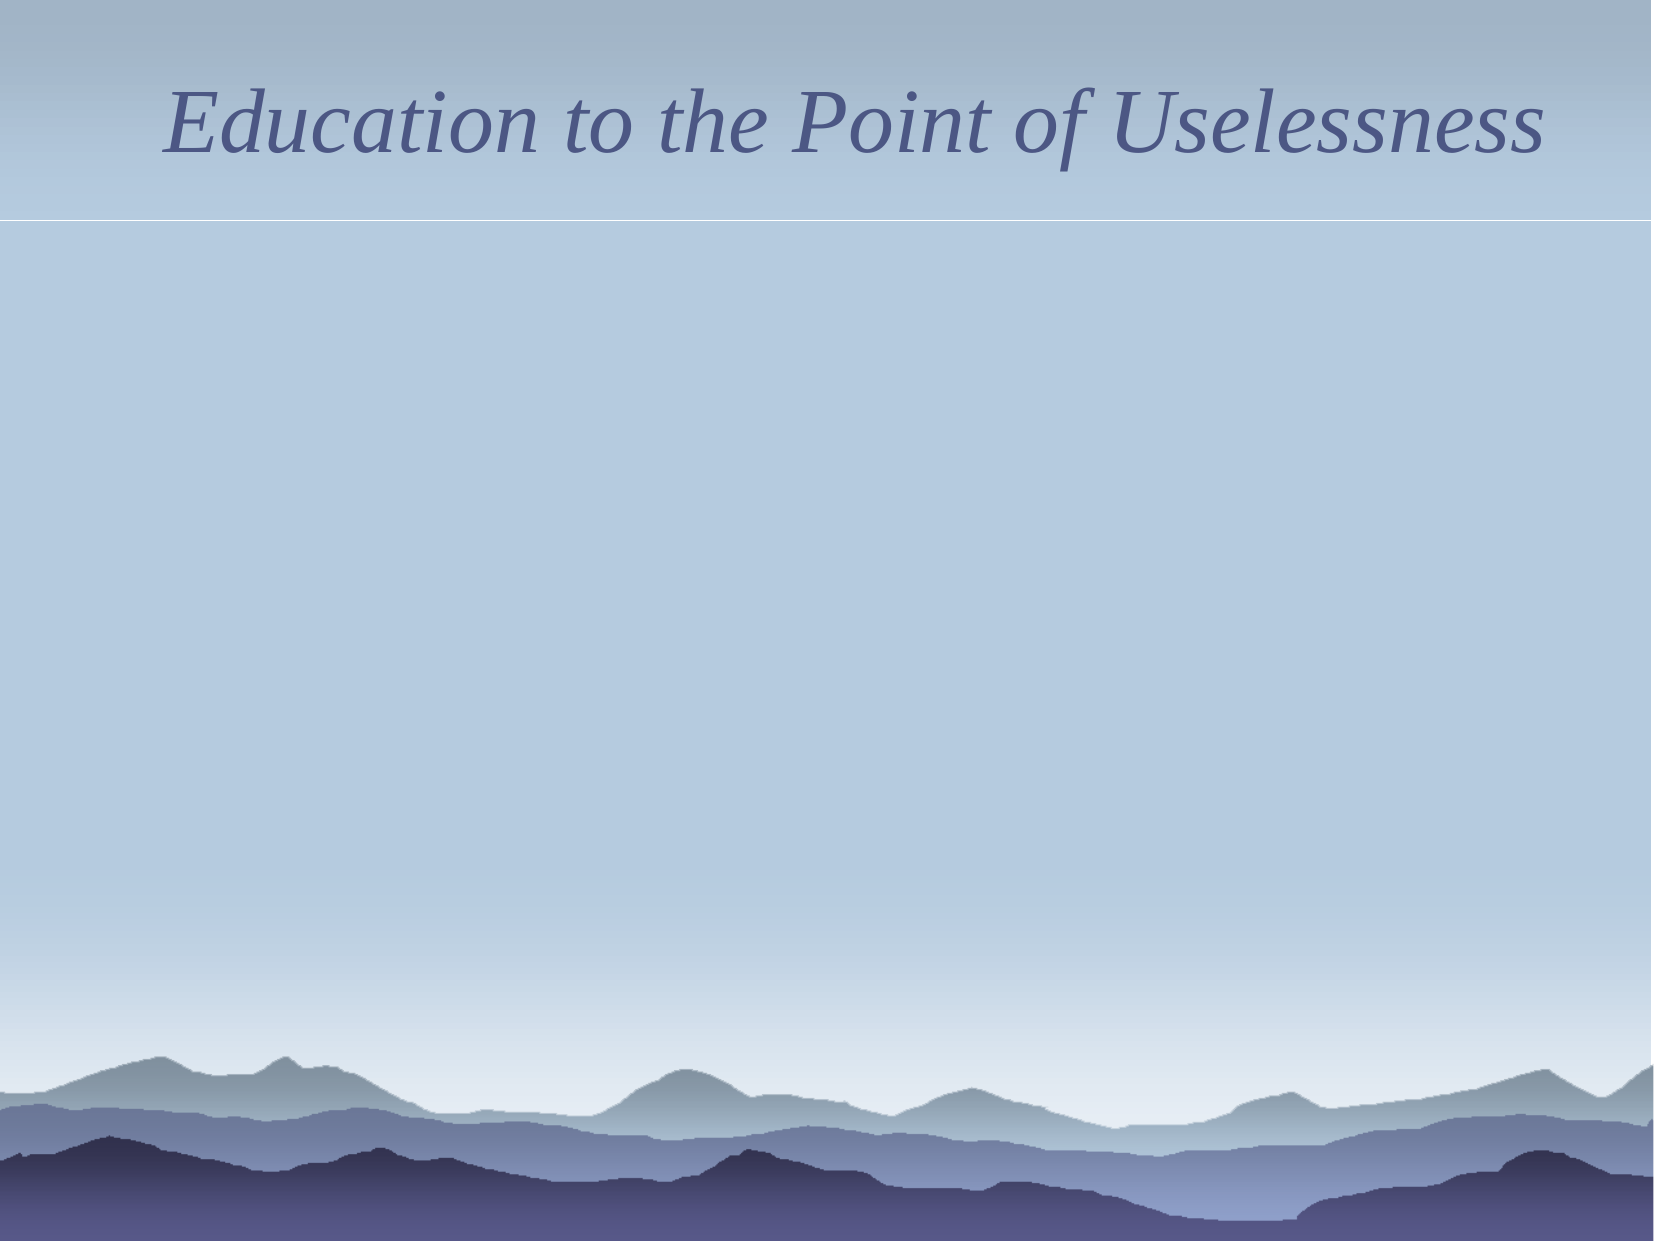

# Education to the Point of Uselessness